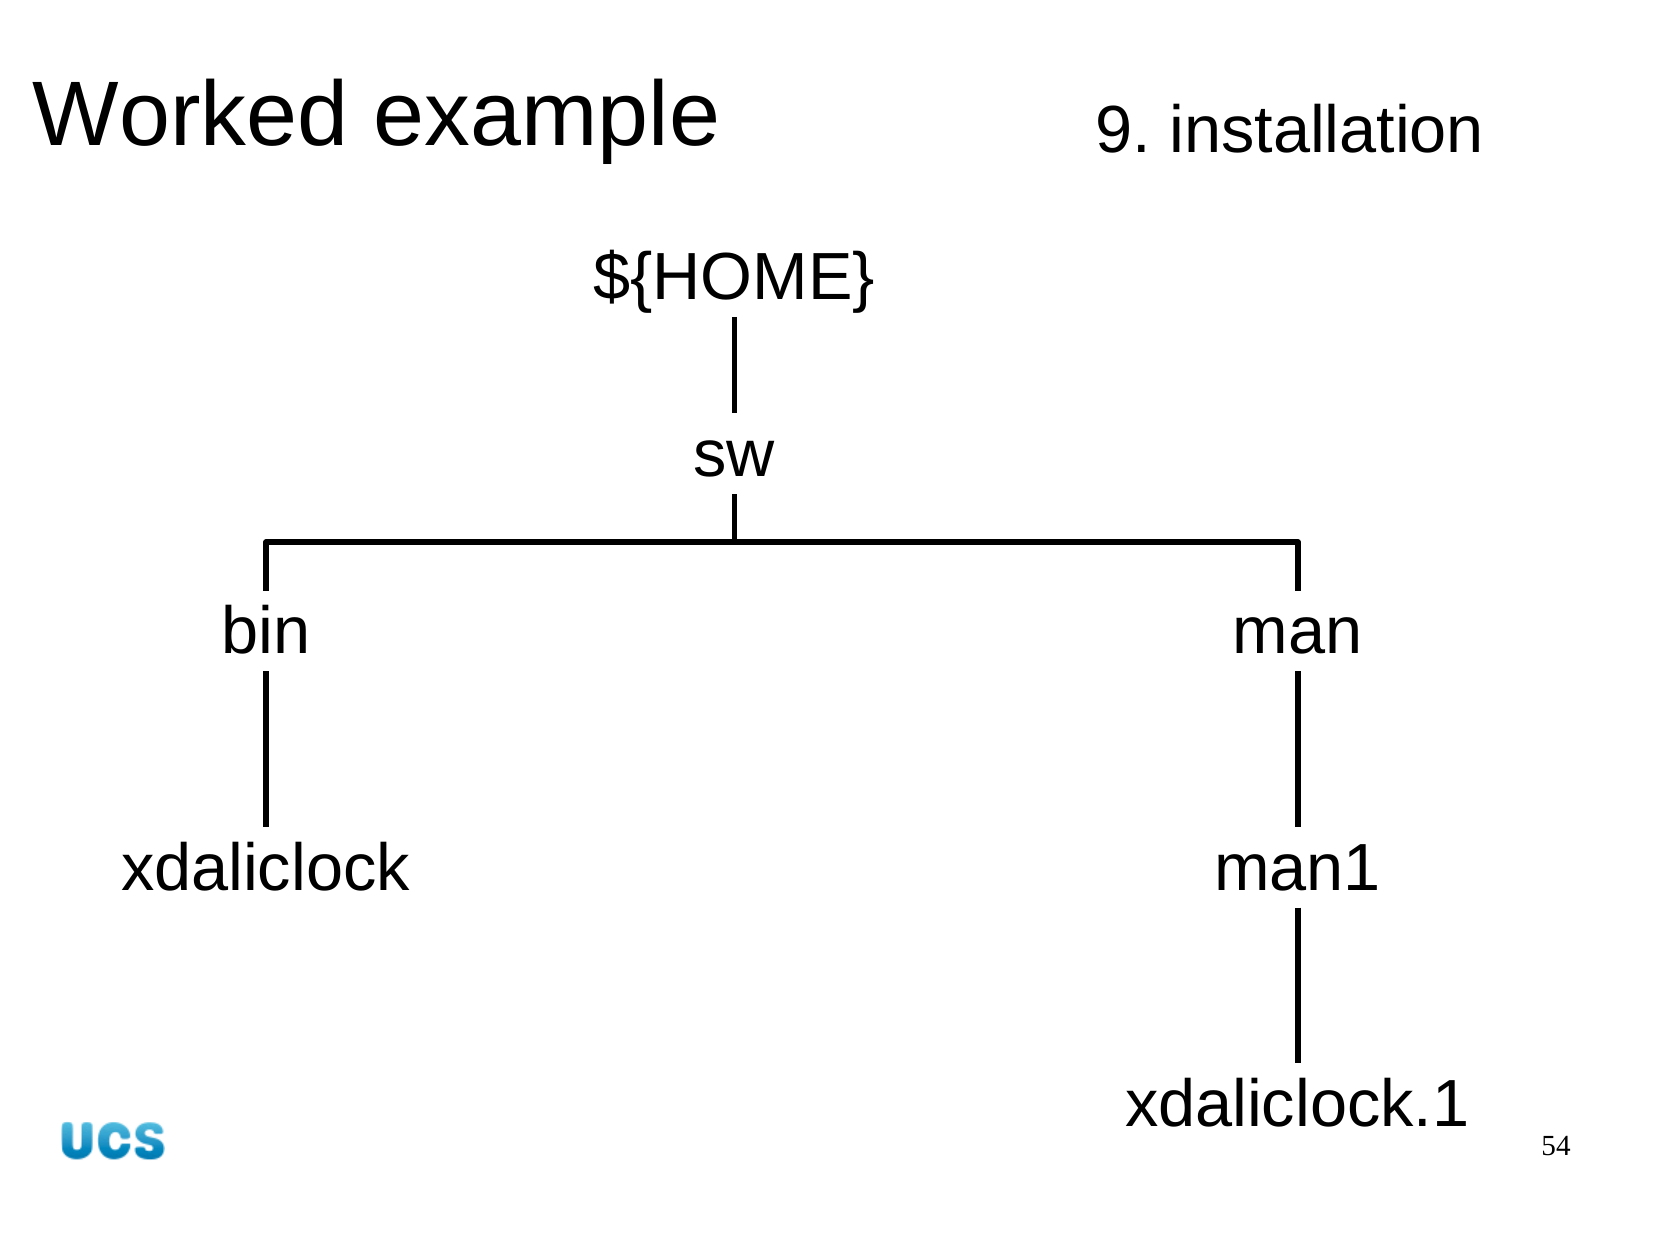

Worked example
9. installation
${HOME}
sw
bin
man
xdaliclock
man1
xdaliclock.1
54